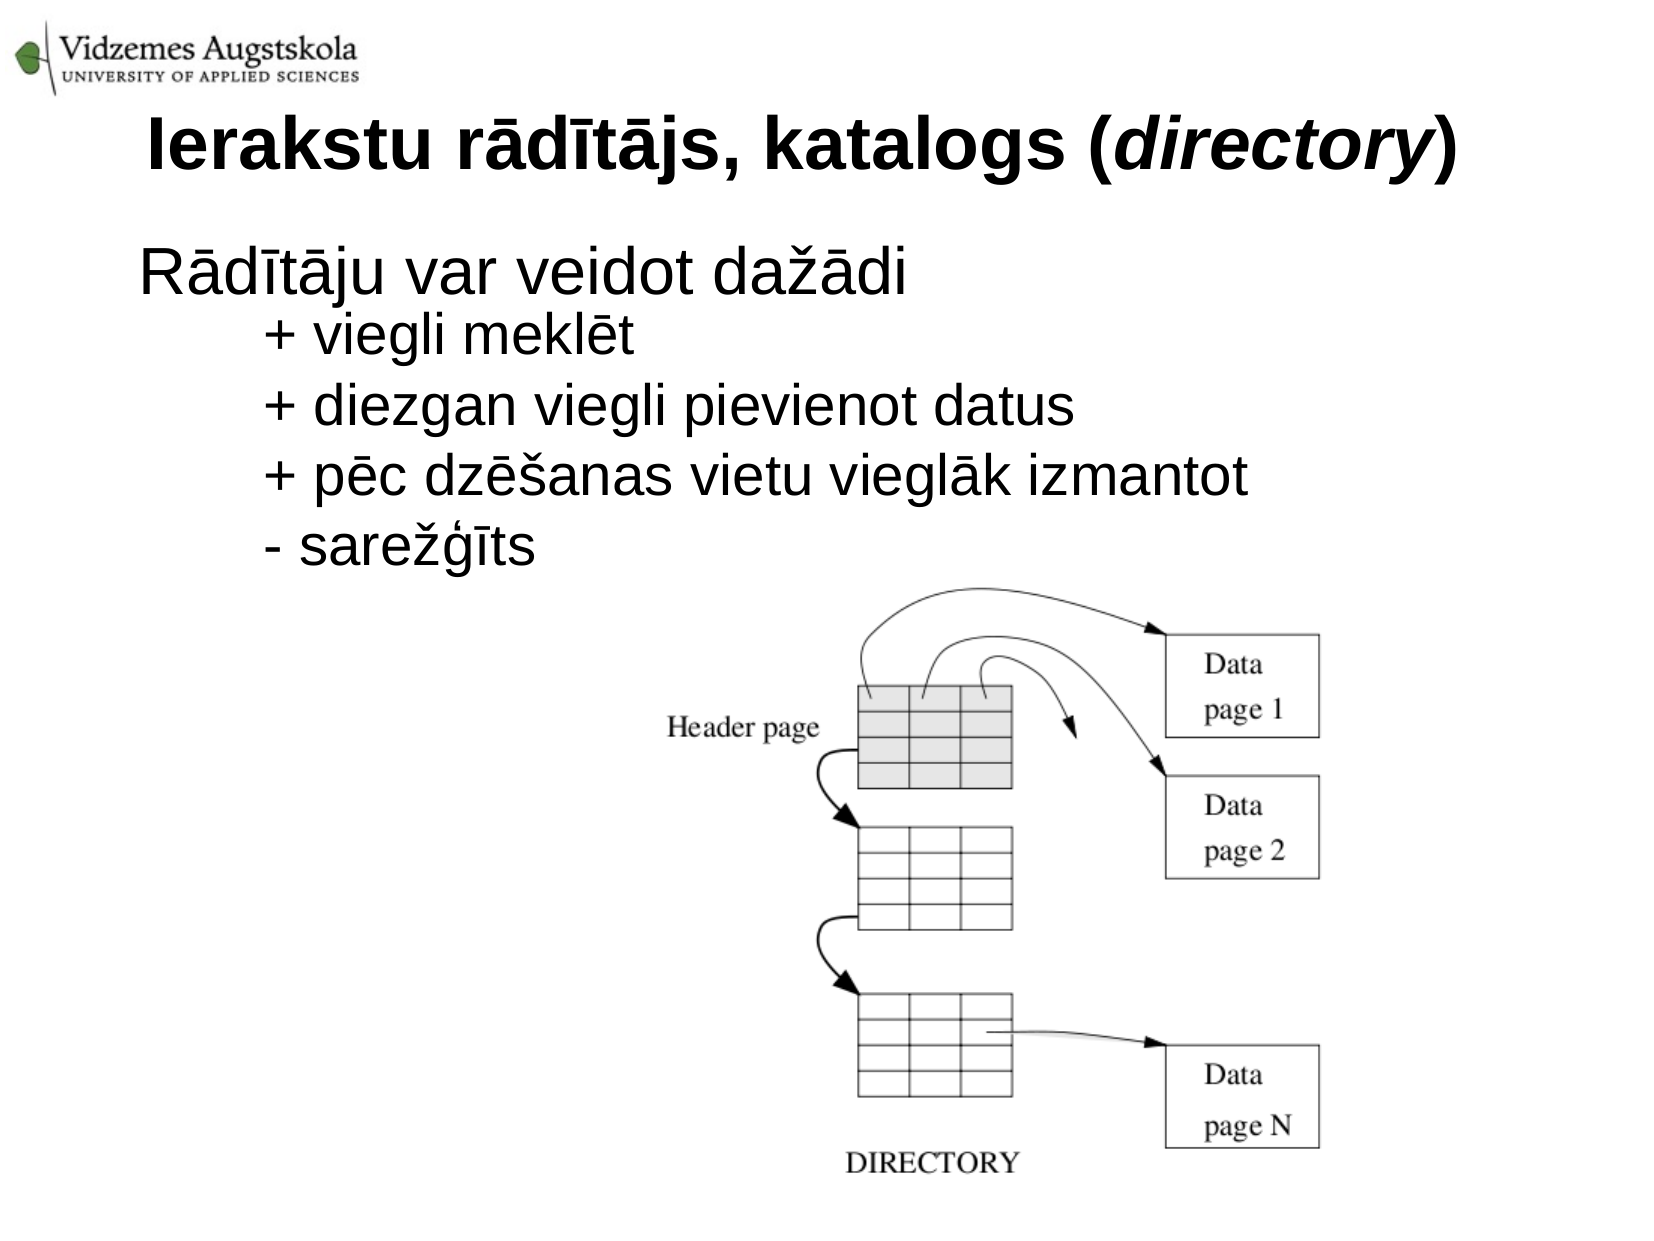

# Ierakstu rādītājs, katalogs (directory)
Rādītāju var veidot dažādi
+ viegli meklēt
+ diezgan viegli pievienot datus
+ pēc dzēšanas vietu vieglāk izmantot
- sarežģīts